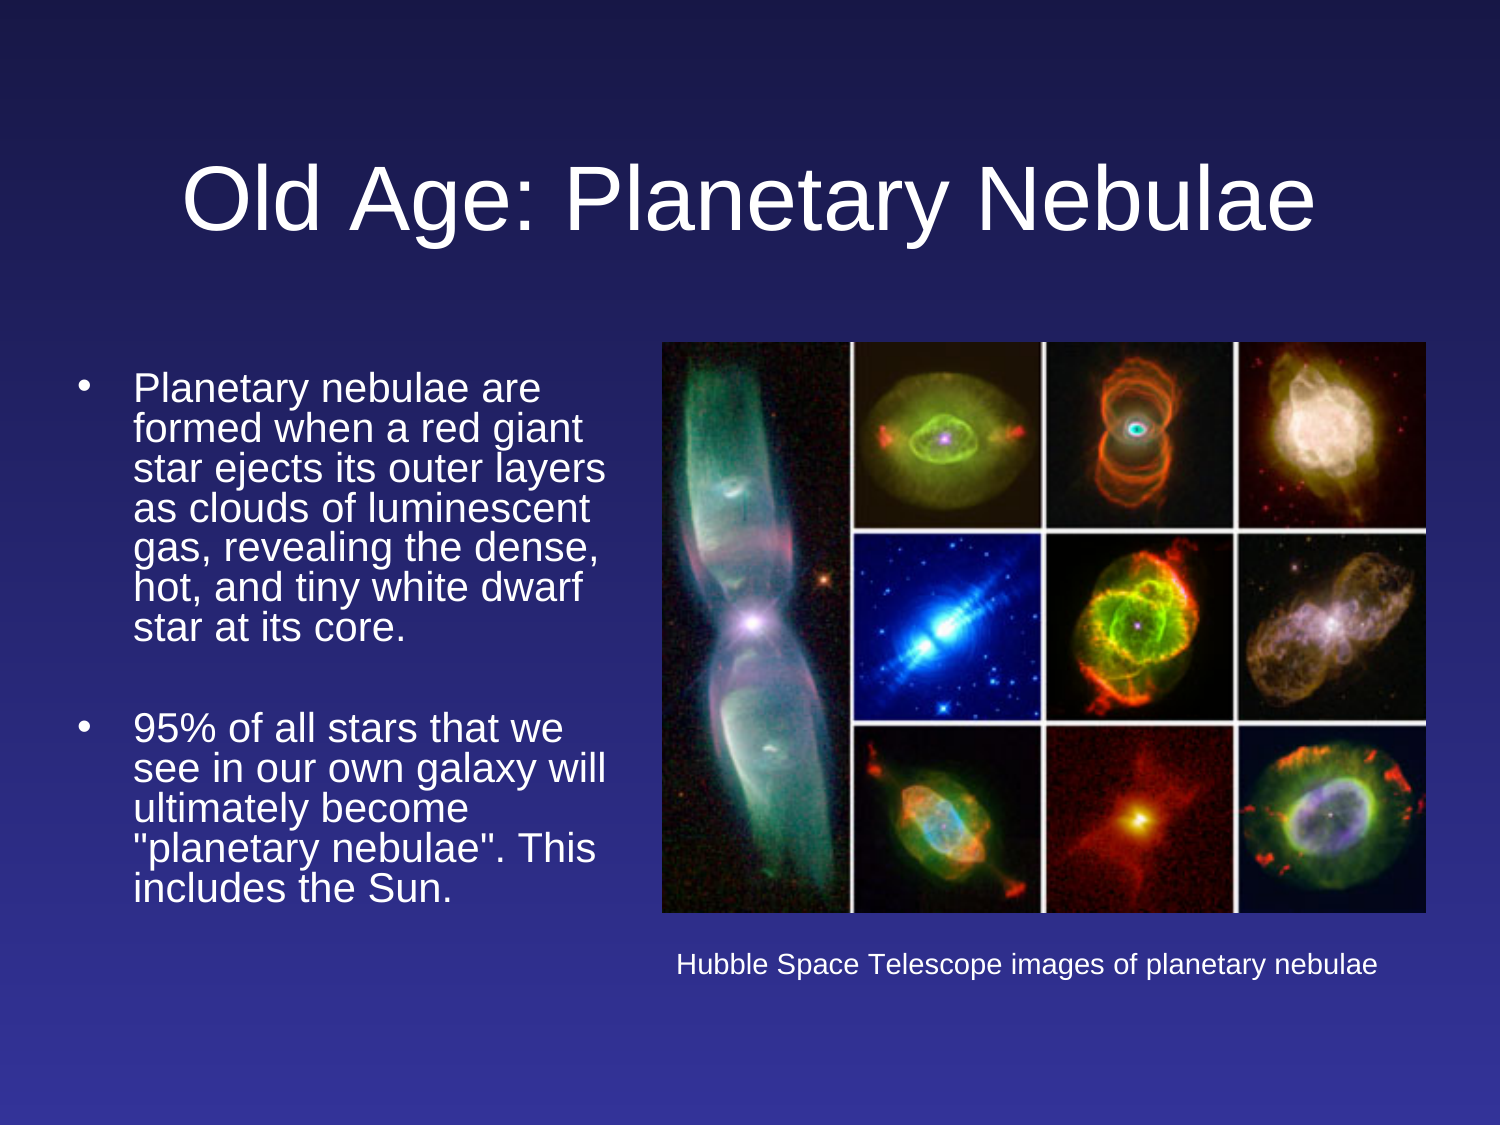

# Old Age: Planetary Nebulae
Planetary nebulae are formed when a red giant star ejects its outer layers as clouds of luminescent gas, revealing the dense, hot, and tiny white dwarf star at its core.
95% of all stars that we see in our own galaxy will ultimately become "planetary nebulae". This includes the Sun.
Hubble Space Telescope images of planetary nebulae